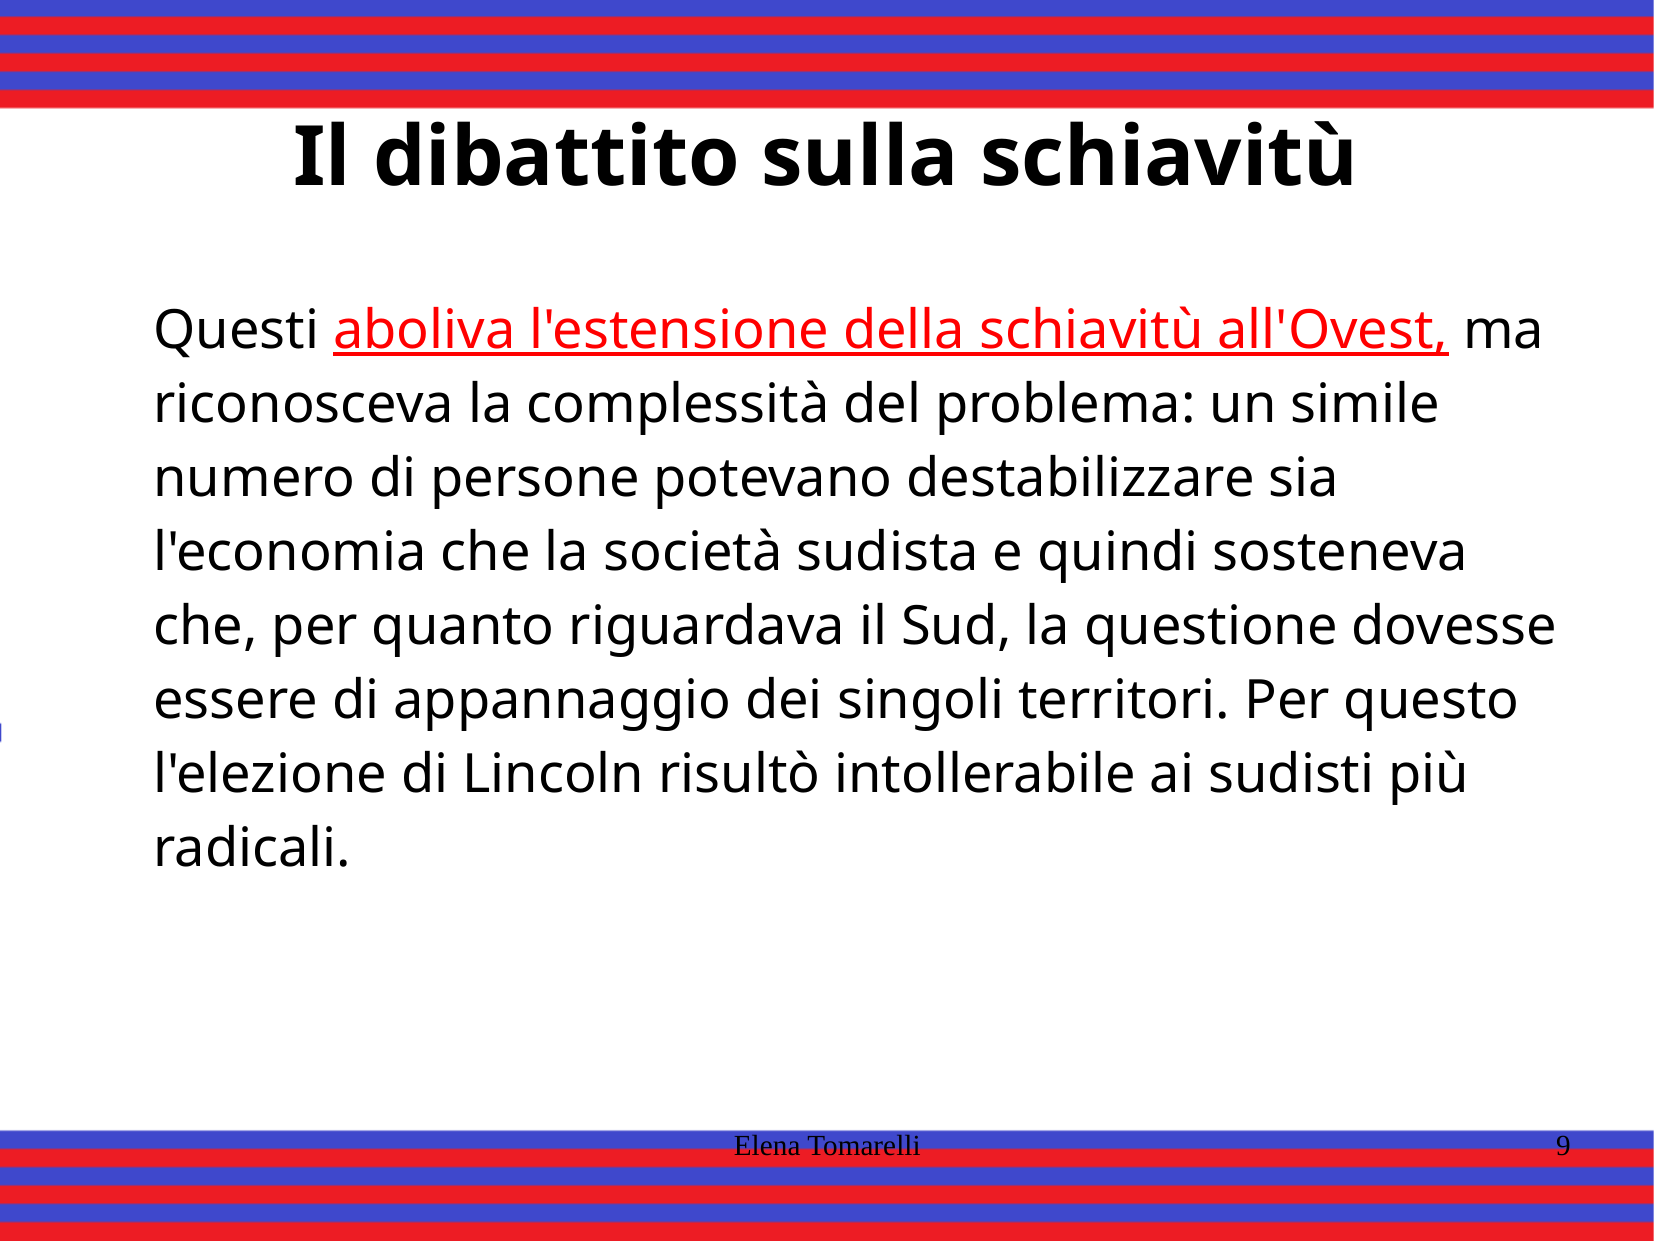

# Il dibattito sulla schiavitù
Questi aboliva l'estensione della schiavitù all'Ovest, ma riconosceva la complessità del problema: un simile numero di persone potevano destabilizzare sia l'economia che la società sudista e quindi sosteneva che, per quanto riguardava il Sud, la questione dovesse essere di appannaggio dei singoli territori. Per questo l'elezione di Lincoln risultò intollerabile ai sudisti più radicali.
Elena Tomarelli
9